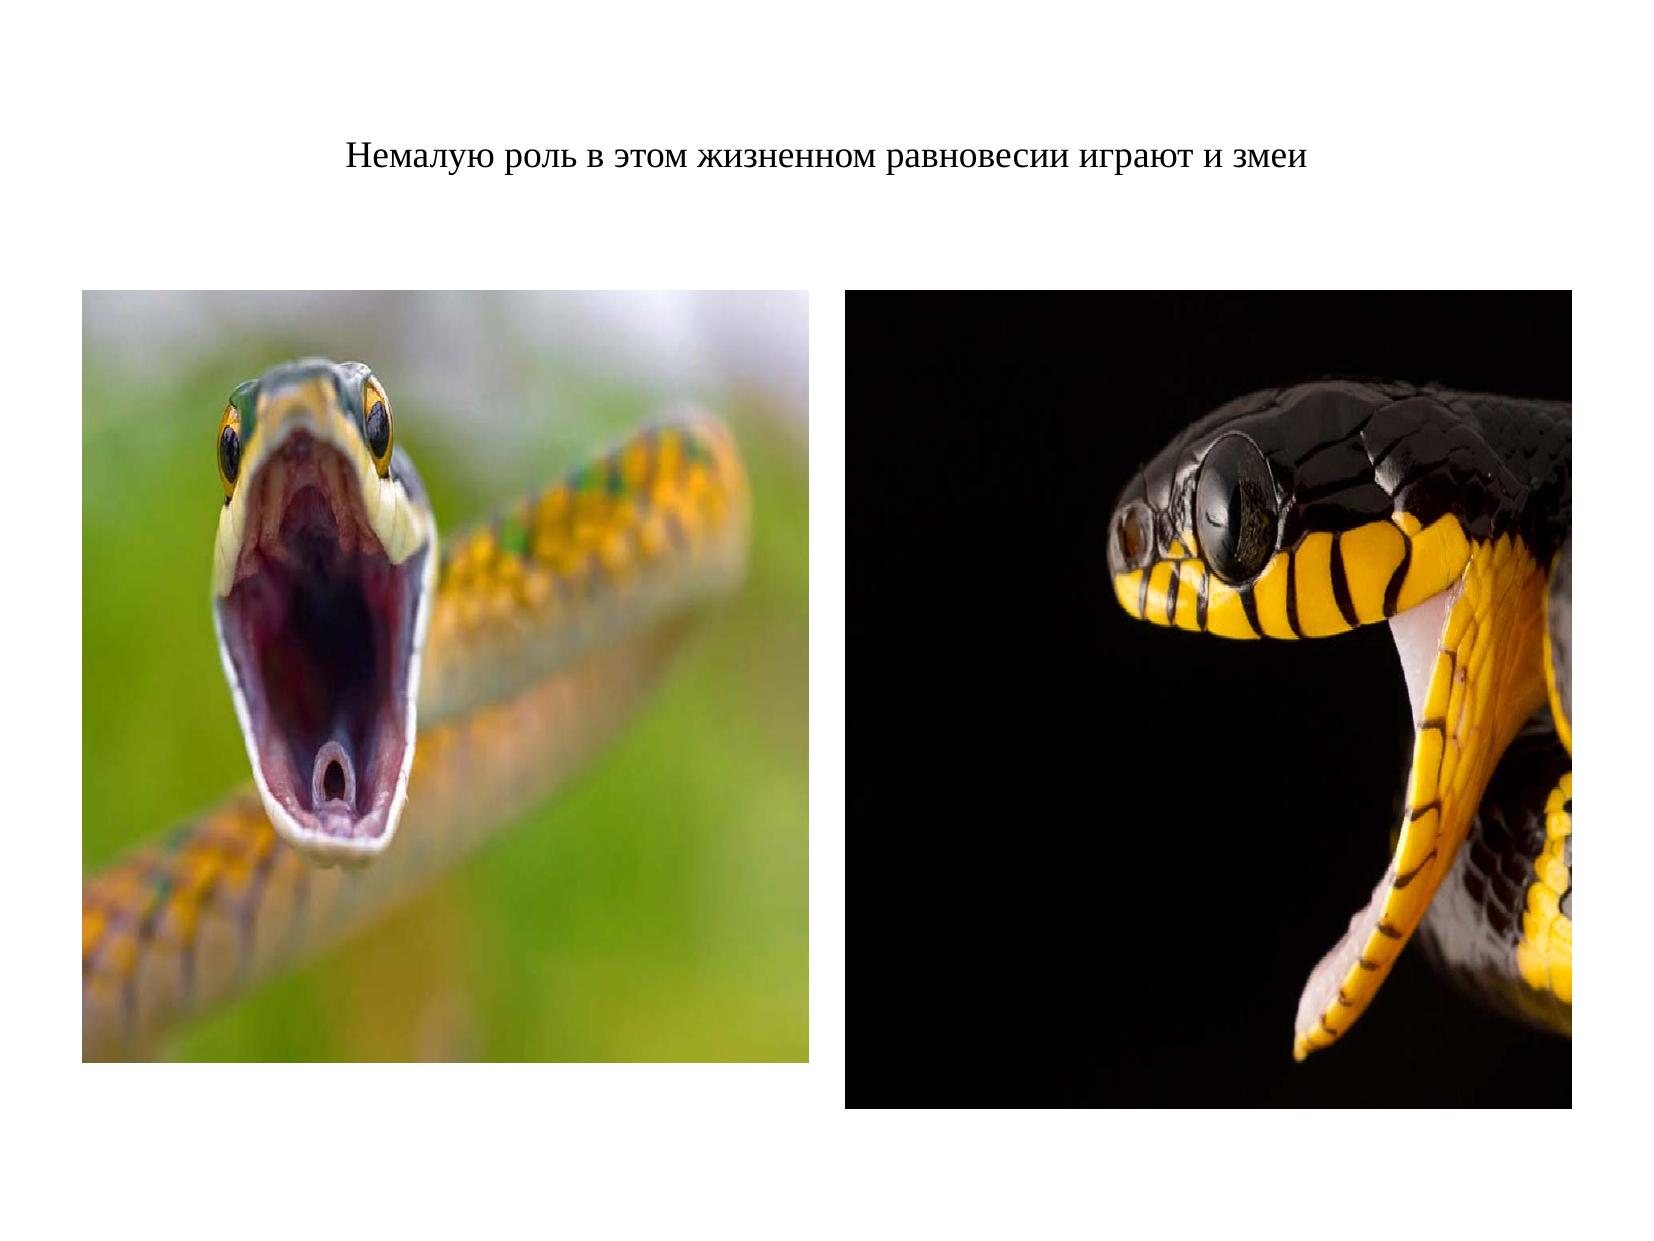

# Немалую роль в этом жизненном равновесии играют и змеи